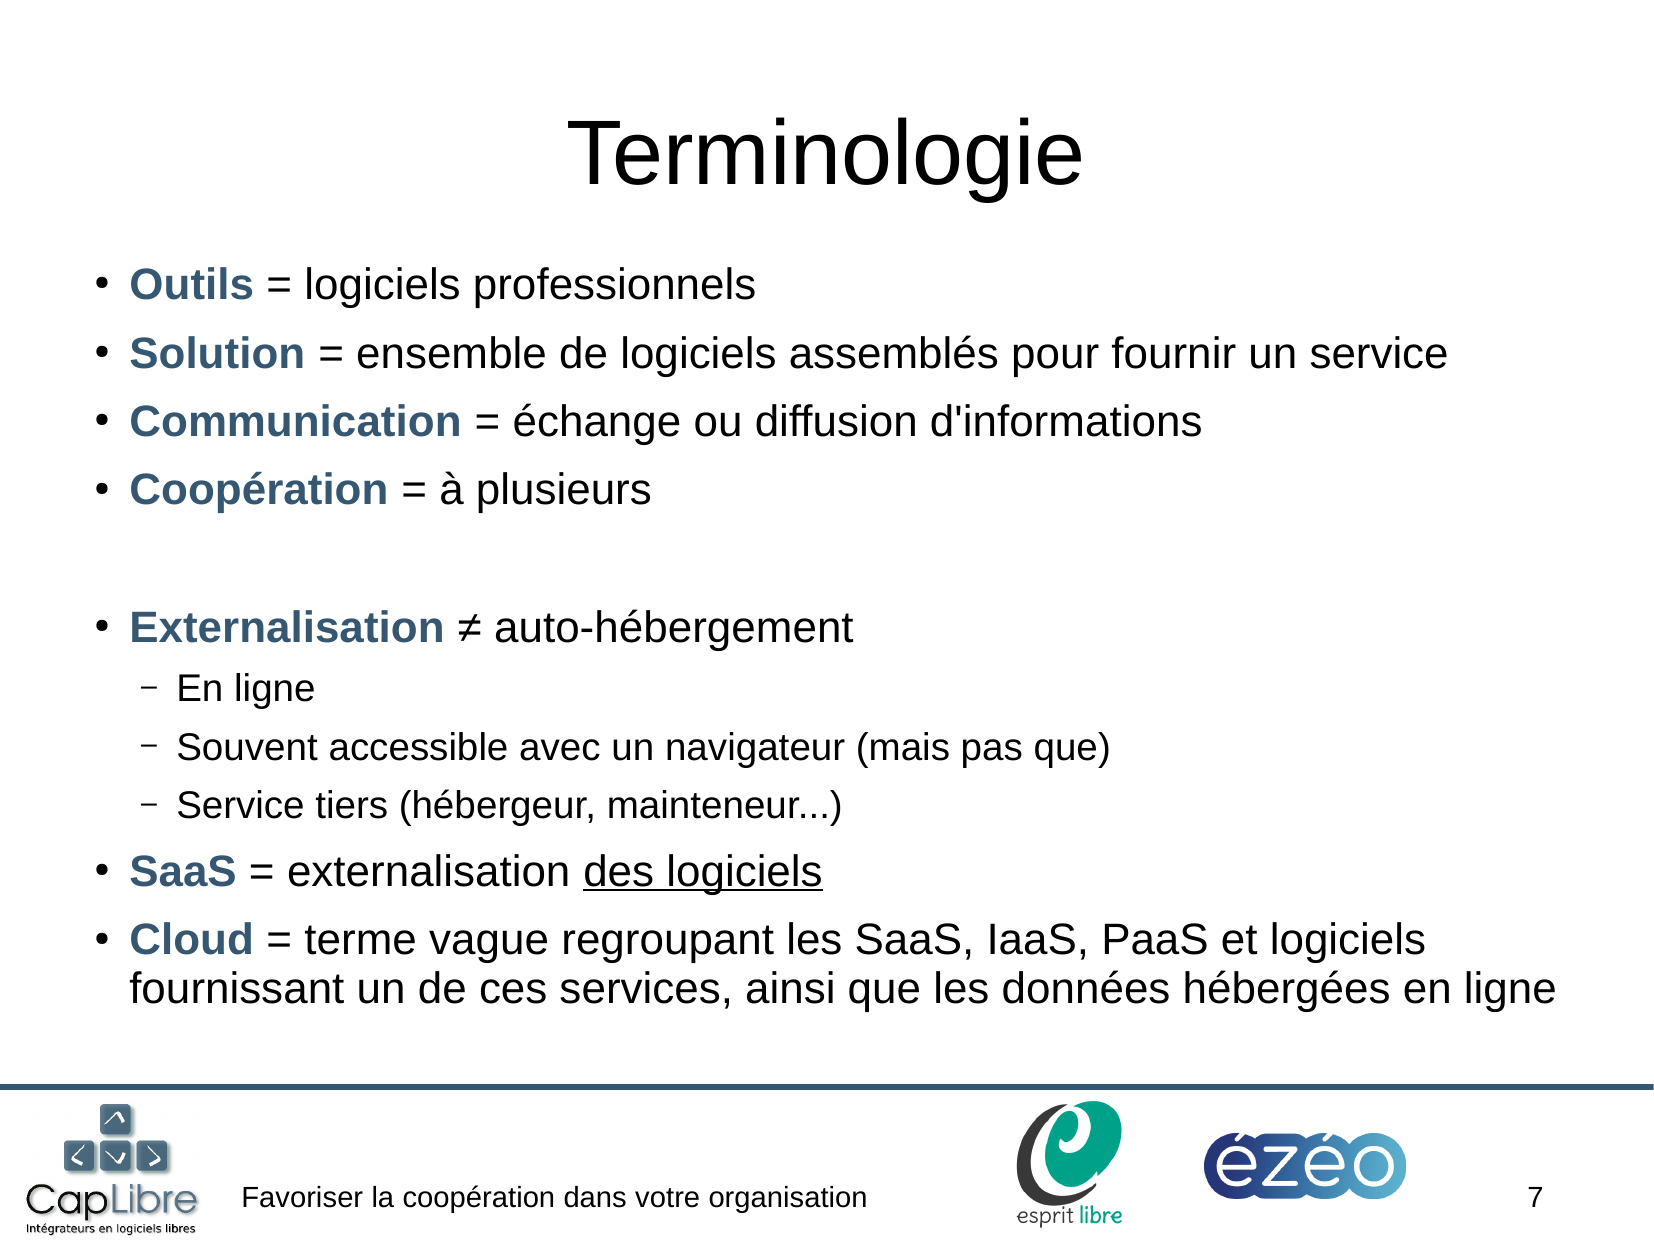

# Terminologie
Outils = logiciels professionnels
Solution = ensemble de logiciels assemblés pour fournir un service
Communication = échange ou diffusion d'informations
Coopération = à plusieurs
Externalisation ≠ auto-hébergement
En ligne
Souvent accessible avec un navigateur (mais pas que)
Service tiers (hébergeur, mainteneur...)
SaaS = externalisation des logiciels
Cloud = terme vague regroupant les SaaS, IaaS, PaaS et logiciels fournissant un de ces services, ainsi que les données hébergées en ligne
Favoriser la coopération dans votre organisation